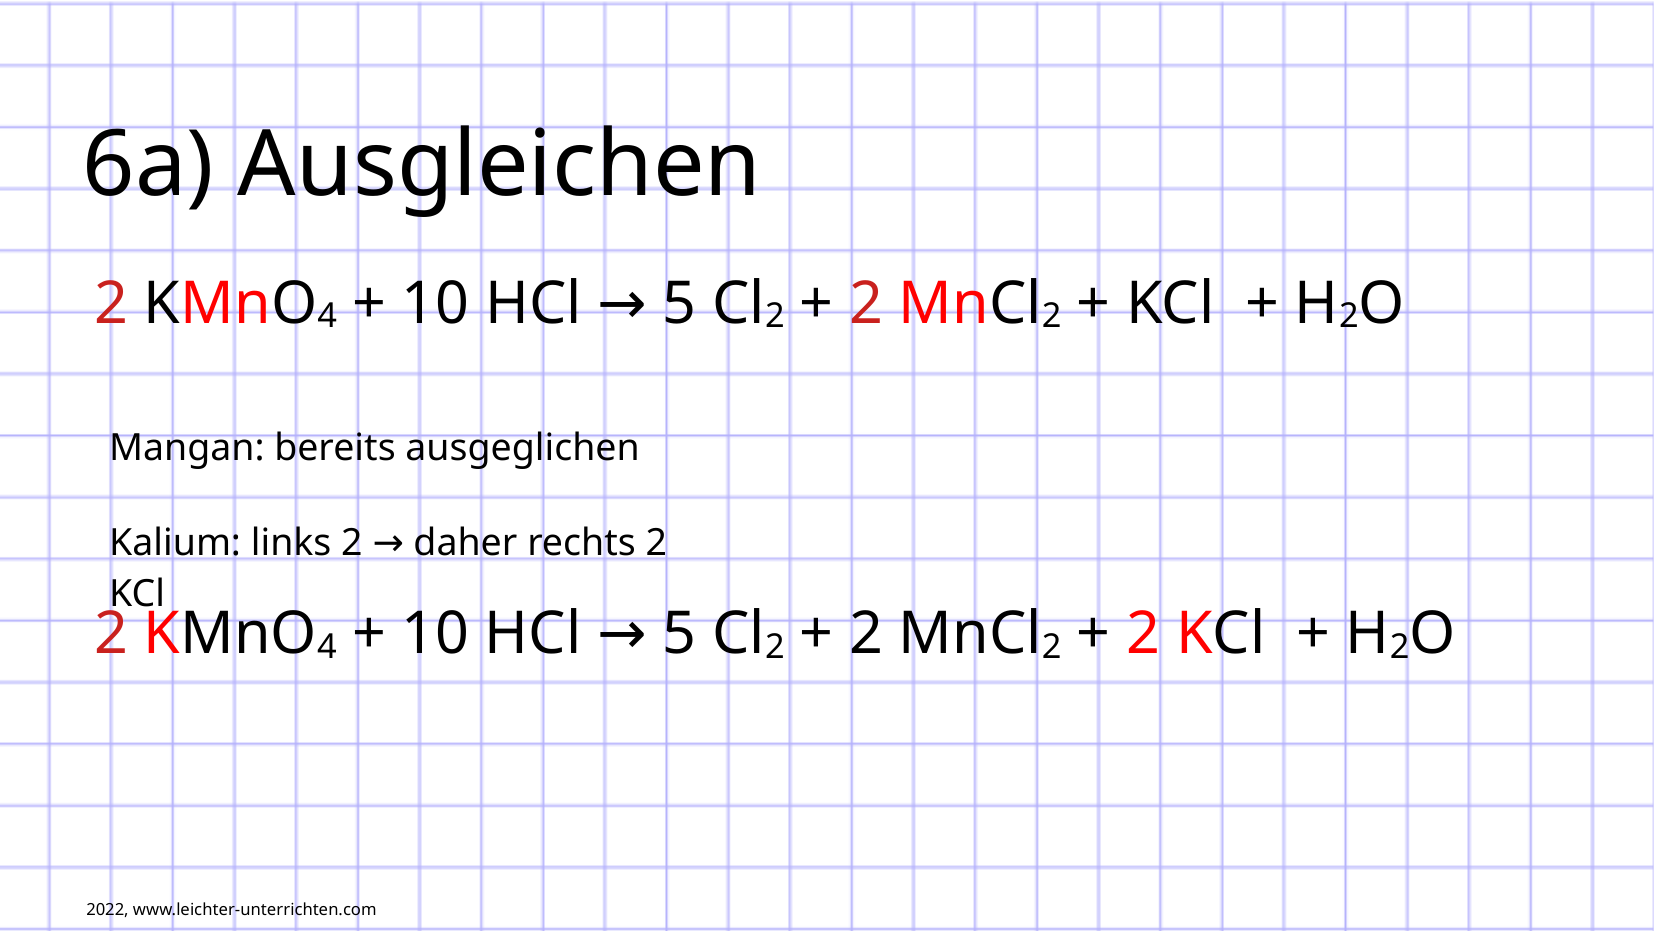

# 6a) Ausgleichen
2 KMnO4 + 10 HCl → 5 Cl2 + 2 MnCl2 + KCl + H2O
Mangan: bereits ausgeglichen
Kalium: links 2 → daher rechts 2 KCl
2 KMnO4 + 10 HCl → 5 Cl2 + 2 MnCl2 + 2 KCl + H2O